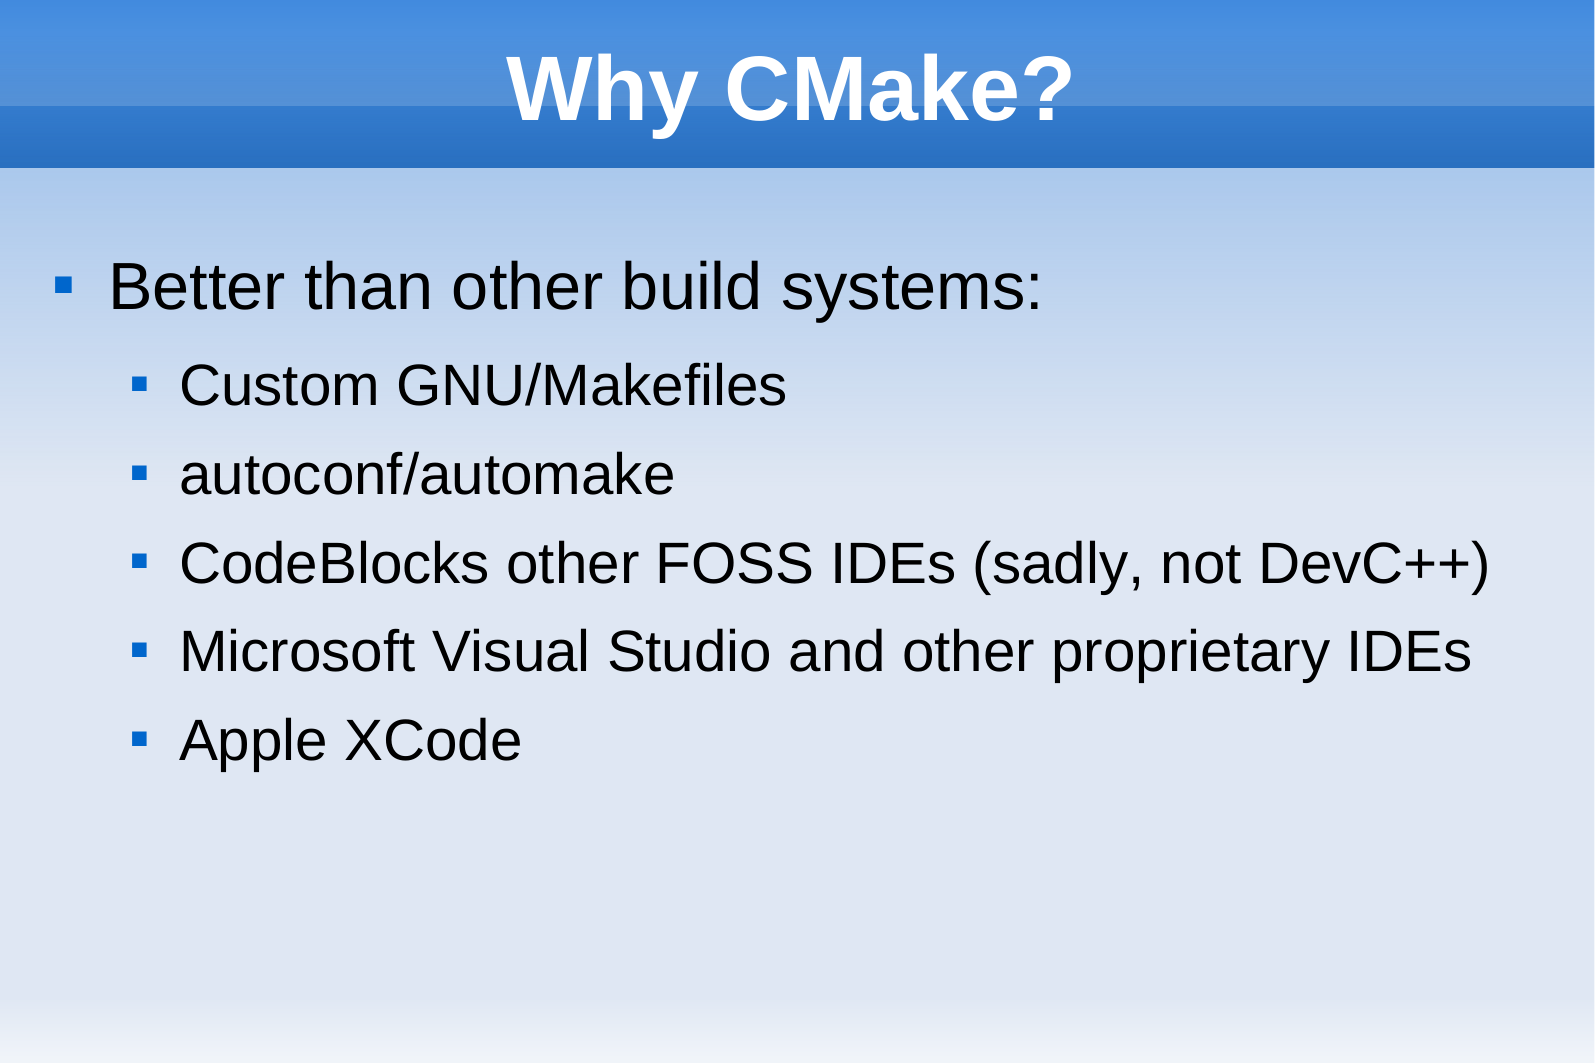

# Why CMake?
Better than other build systems:
Custom GNU/Makefiles
autoconf/automake
CodeBlocks other FOSS IDEs (sadly, not DevC++)
Microsoft Visual Studio and other proprietary IDEs
Apple XCode